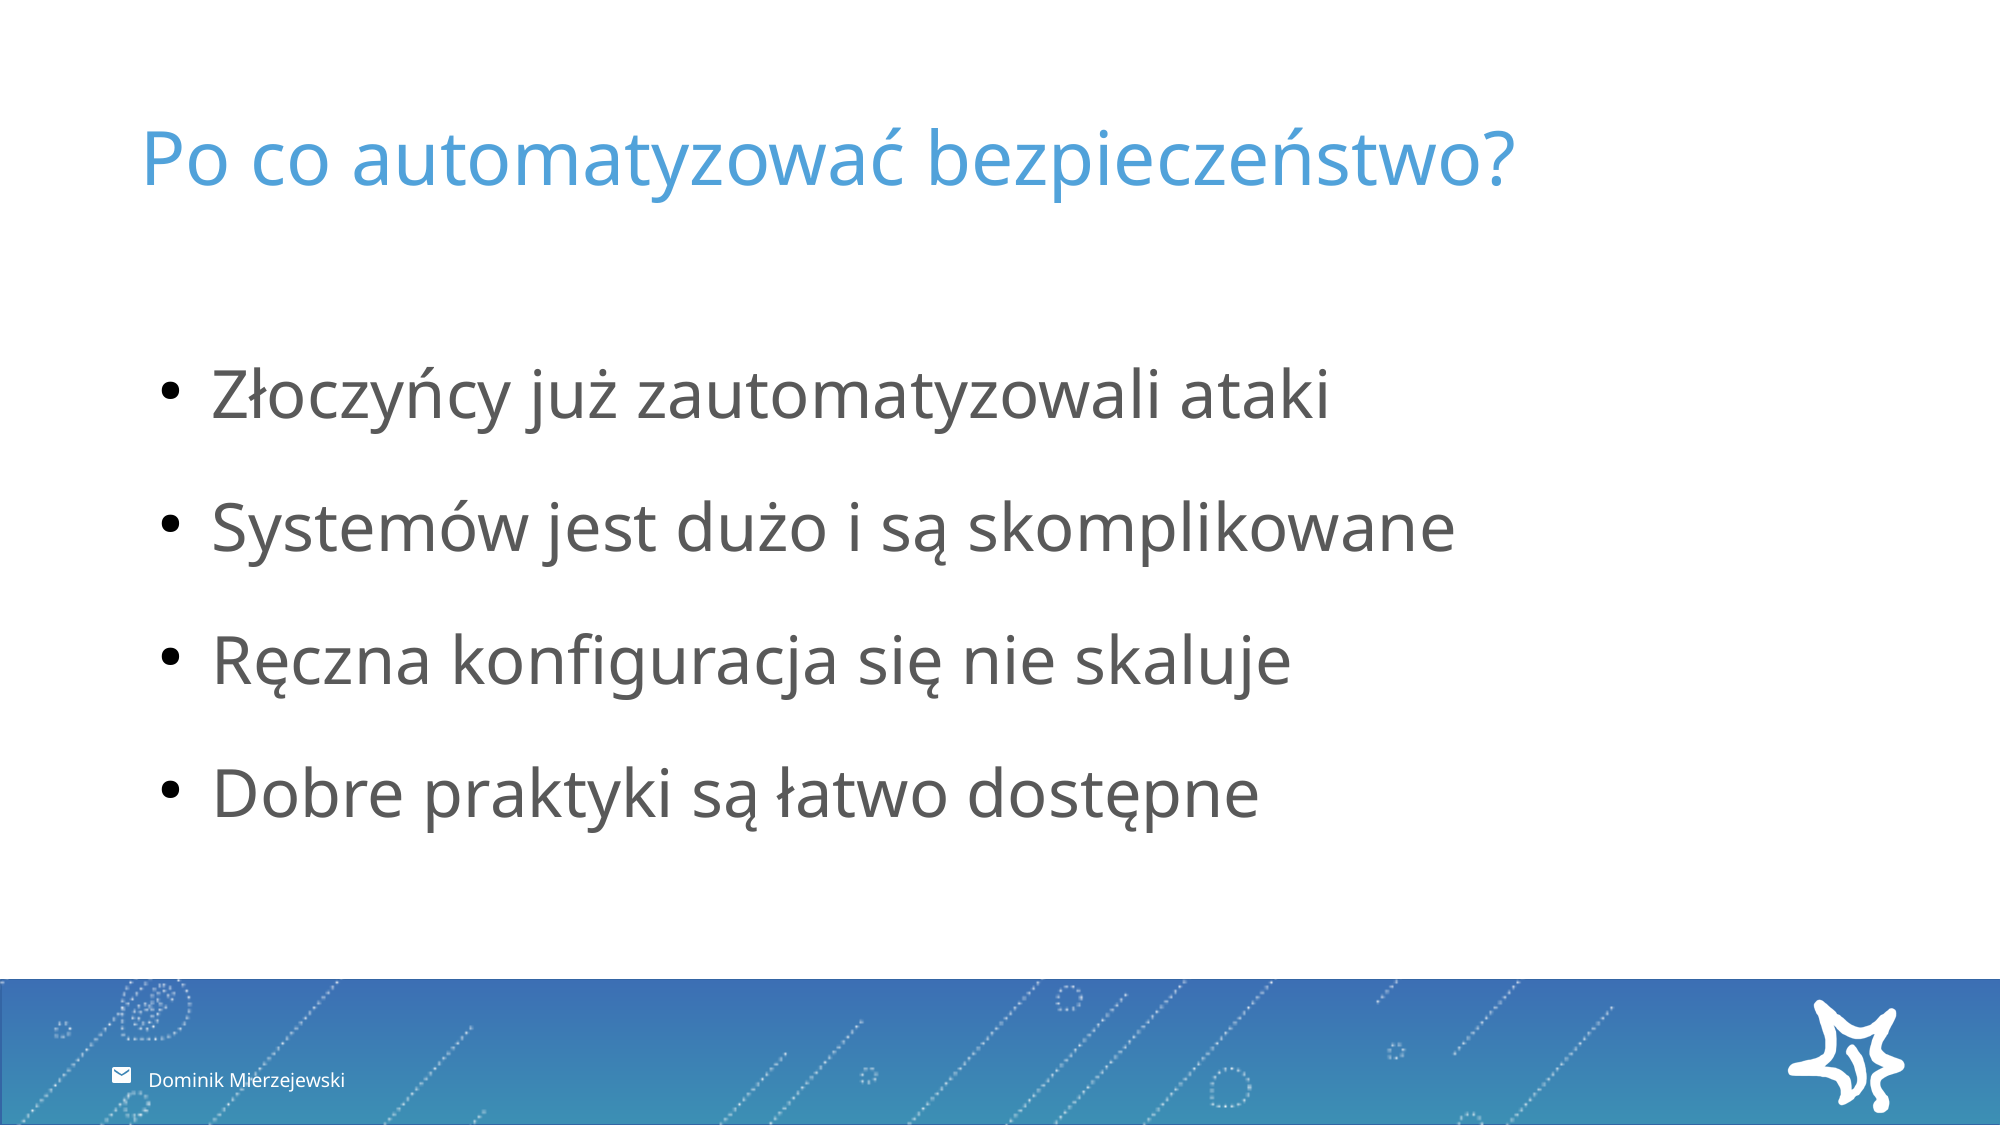

# Po co automatyzować bezpieczeństwo?
Złoczyńcy już zautomatyzowali ataki
Systemów jest dużo i są skomplikowane
Ręczna konfiguracja się nie skaluje
Dobre praktyki są łatwo dostępne
Dominik Mierzejewski